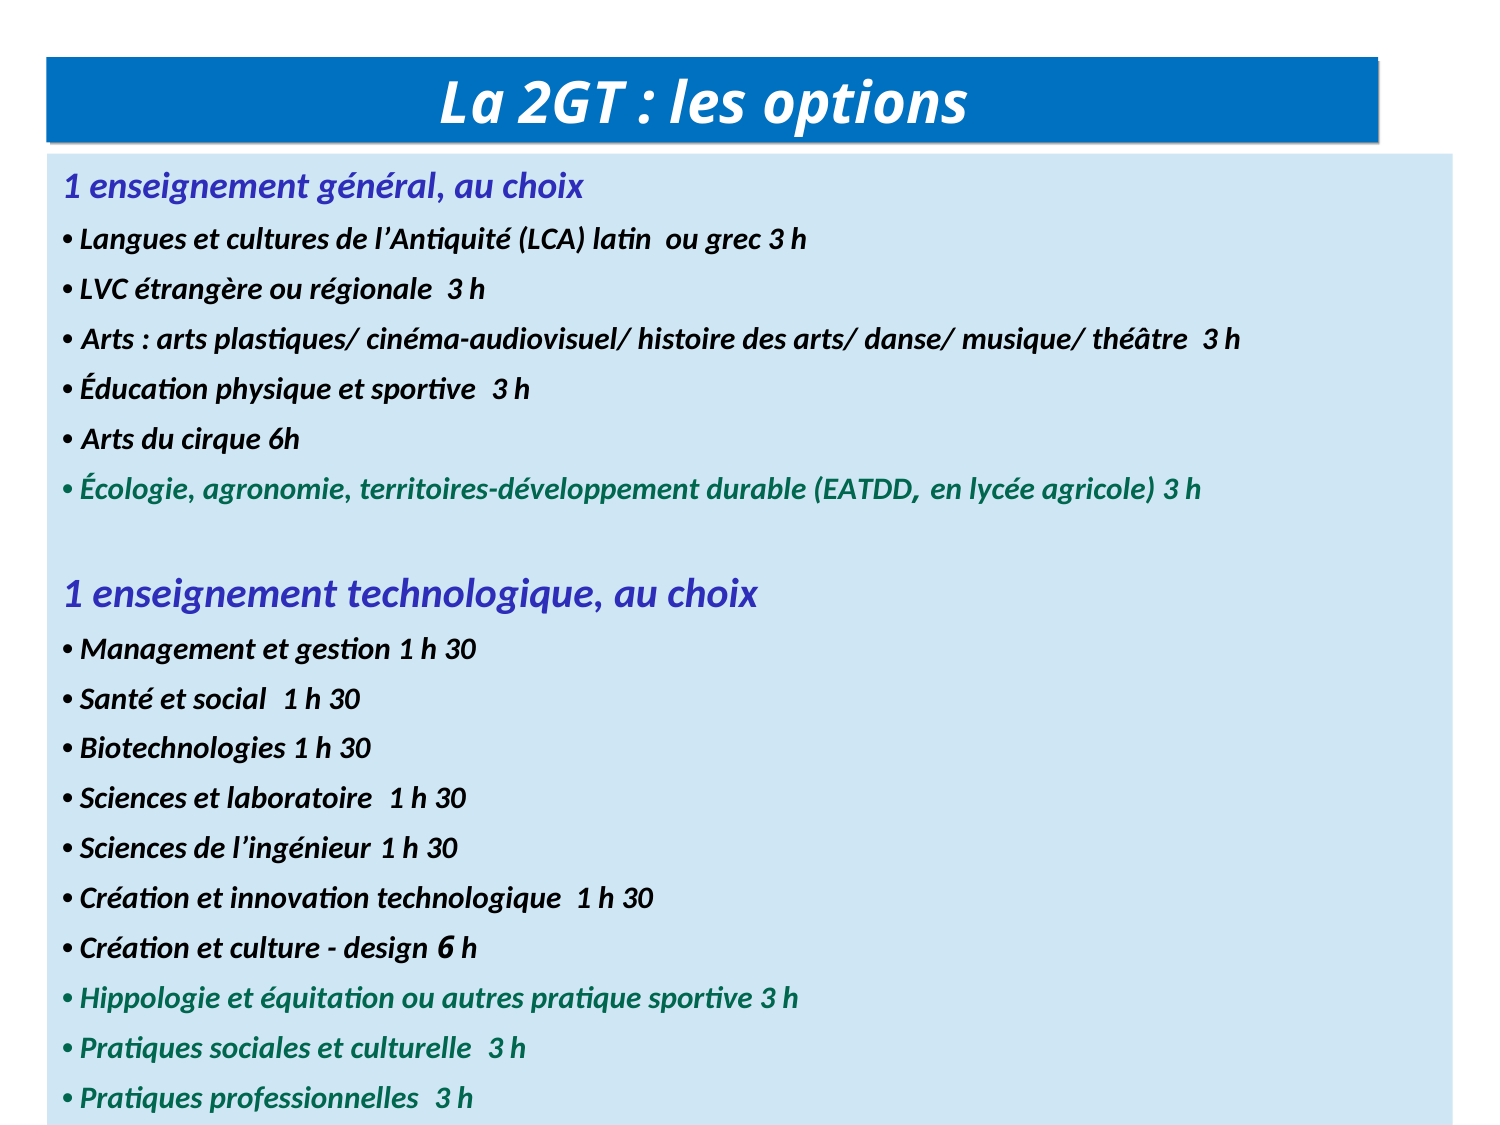

La 2GT : les options
1 enseignement général, au choix
• Langues et cultures de l’Antiquité (LCA) latin ou grec 3 h
• LVC étrangère ou régionale 3 h
• Arts : arts plastiques/ cinéma-audiovisuel/ histoire des arts/ danse/ musique/ théâtre 3 h
• Éducation physique et sportive 3 h
• Arts du cirque 6h
• Écologie, agronomie, territoires-développement durable (EATDD, en lycée agricole) 3 h
1 enseignement technologique, au choix
• Management et gestion 1 h 30
• Santé et social 1 h 30
• Biotechnologies 1 h 30
• Sciences et laboratoire 1 h 30
• Sciences de l’ingénieur 1 h 30
• Création et innovation technologique 1 h 30
• Création et culture - design 6 h
• Hippologie et équitation ou autres pratique sportive 3 h
• Pratiques sociales et culturelle 3 h
• Pratiques professionnelles 3 h